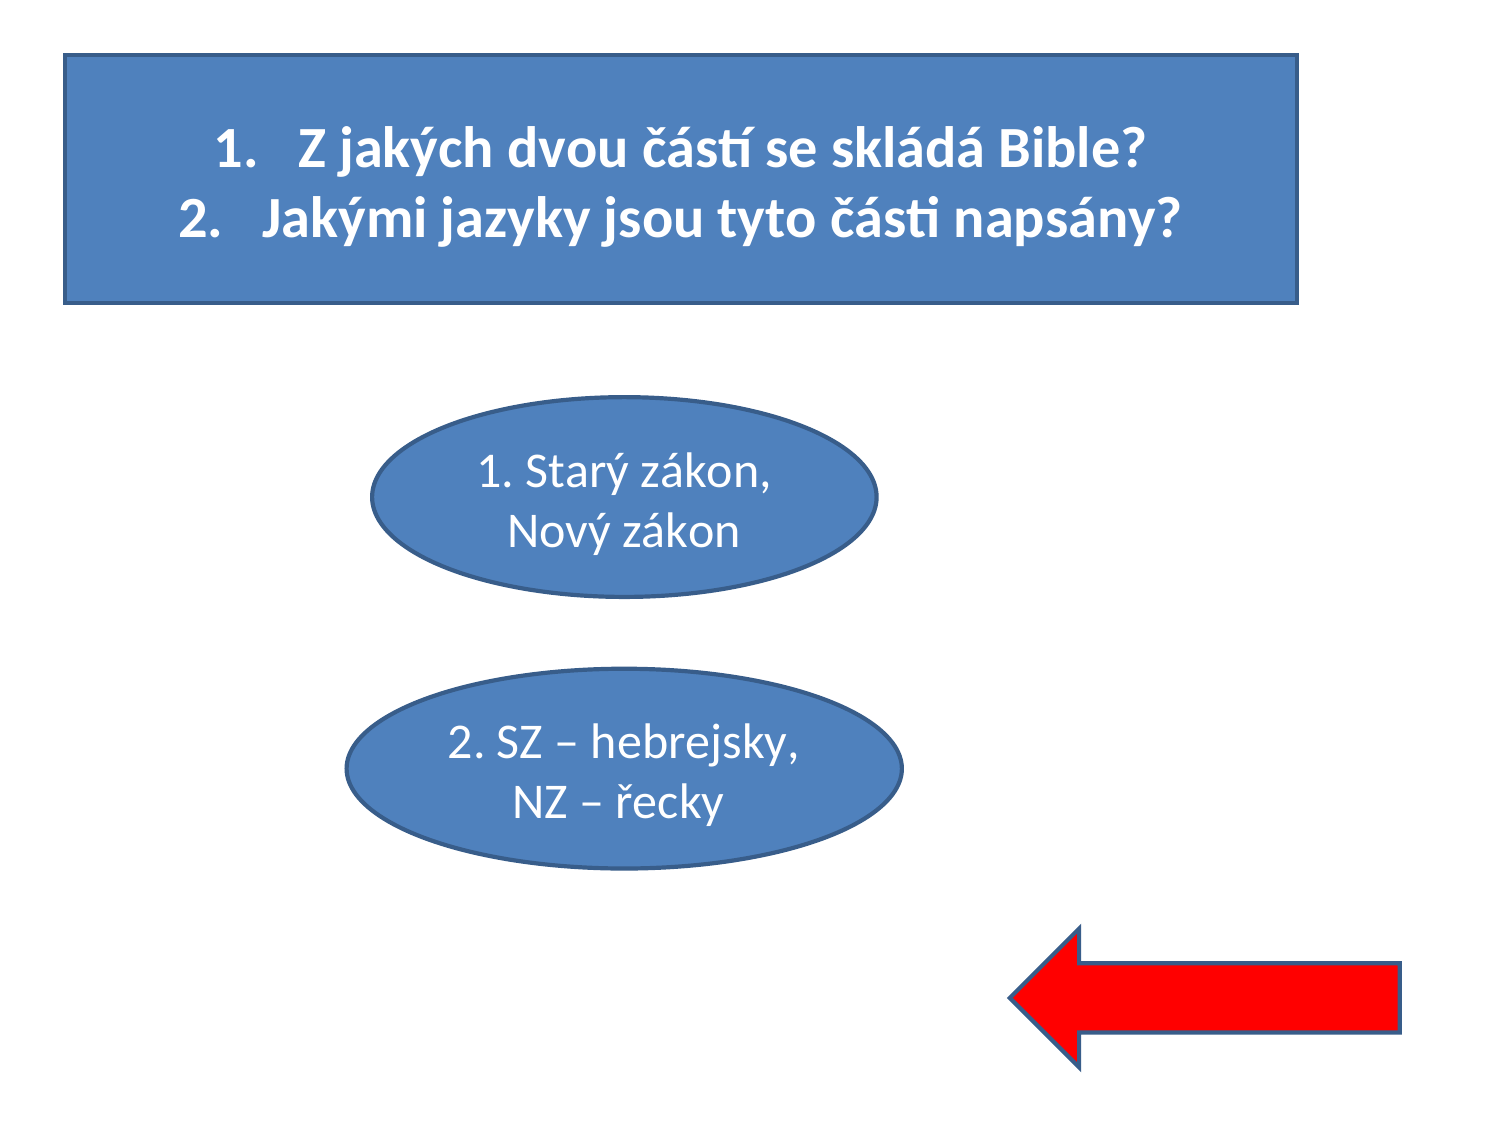

Z jakých dvou částí se skládá Bible?
Jakými jazyky jsou tyto části napsány?
1. Starý zákon, Nový zákon
2. SZ – hebrejsky,
NZ – řecky